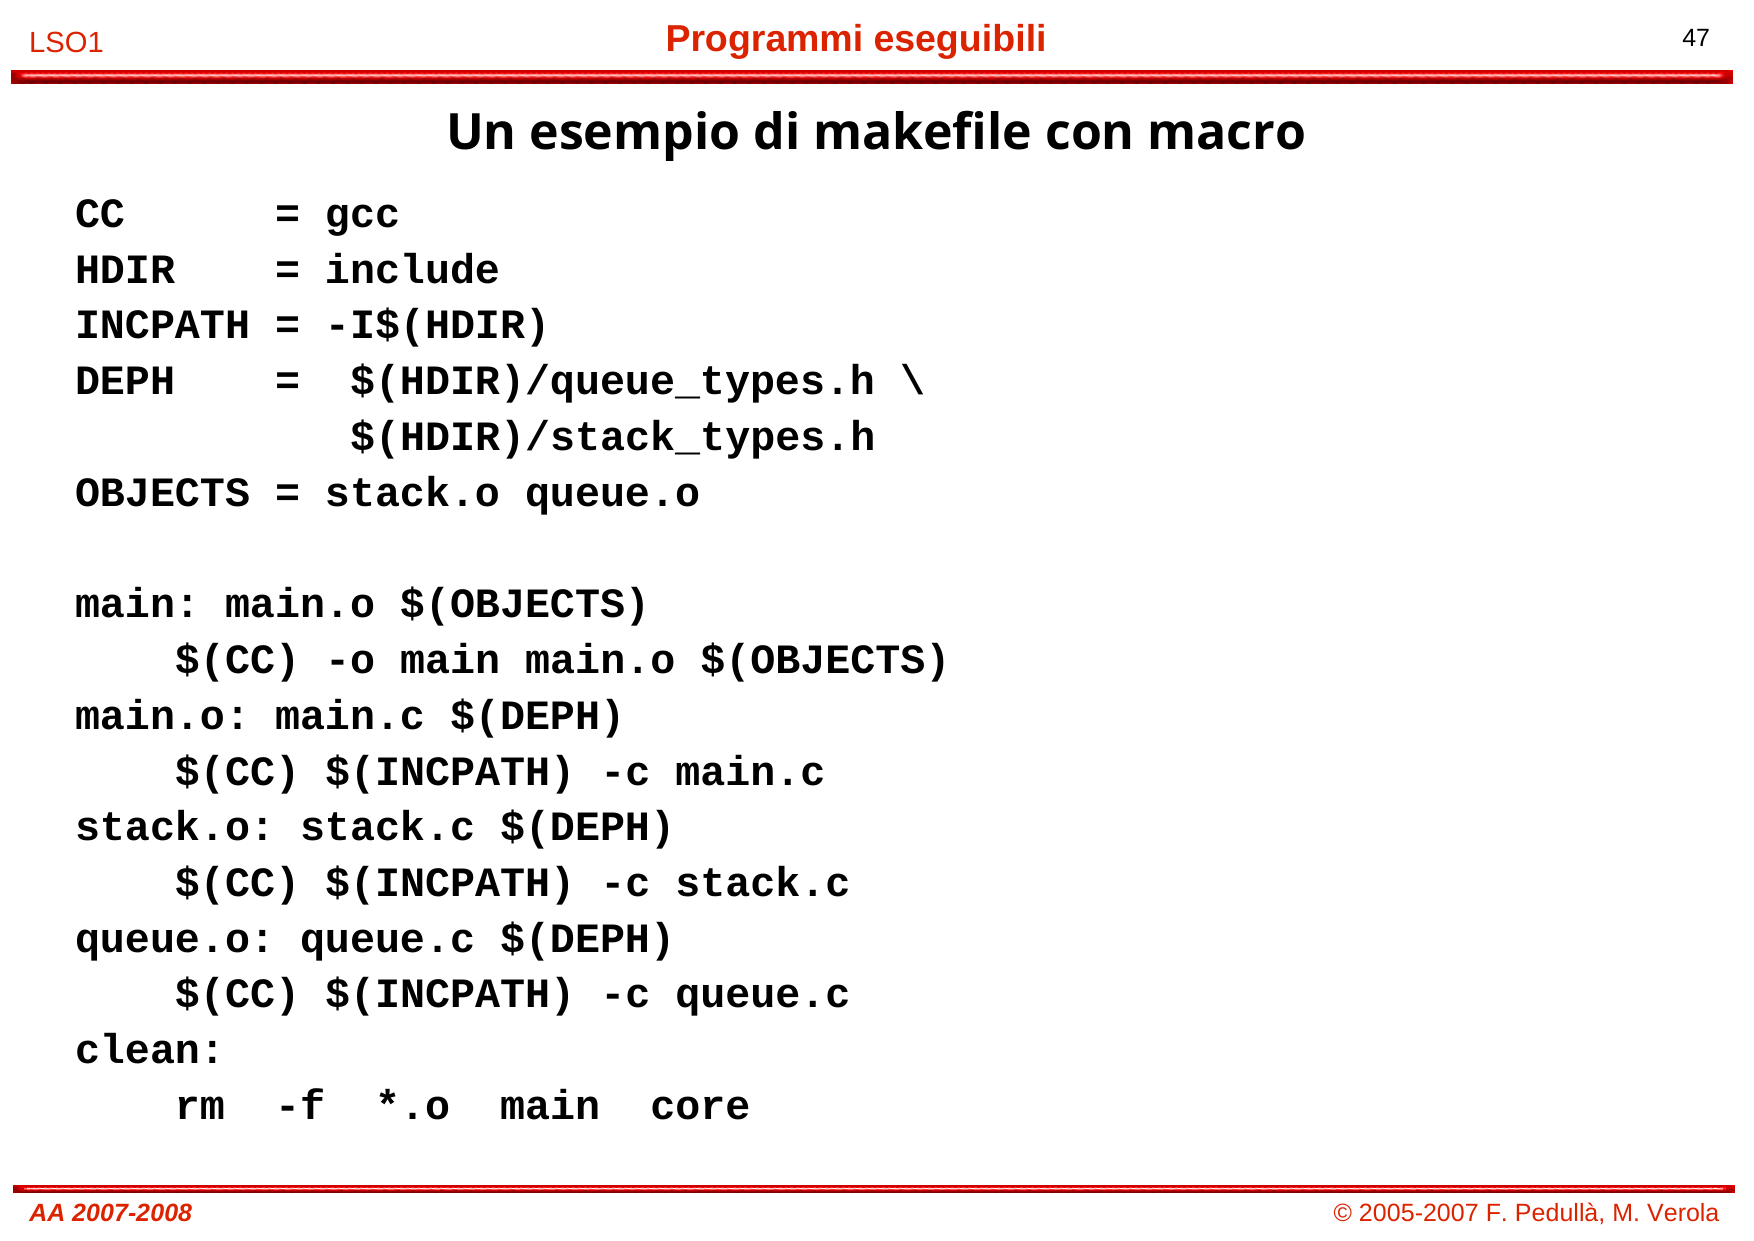

# Un esempio di makefile con macro
CC = gcc
HDIR = include
INCPATH = -I$(HDIR)
DEPH = $(HDIR)/queue_types.h \
 $(HDIR)/stack_types.h
OBJECTS = stack.o queue.o
main: main.o $(OBJECTS)
 $(CC) -o main main.o $(OBJECTS)
main.o: main.c $(DEPH)
 $(CC) $(INCPATH) -c main.c
stack.o: stack.c $(DEPH)
 $(CC) $(INCPATH) -c stack.c
queue.o: queue.c $(DEPH)
 $(CC) $(INCPATH) -c queue.c
clean:
 rm -f *.o main core